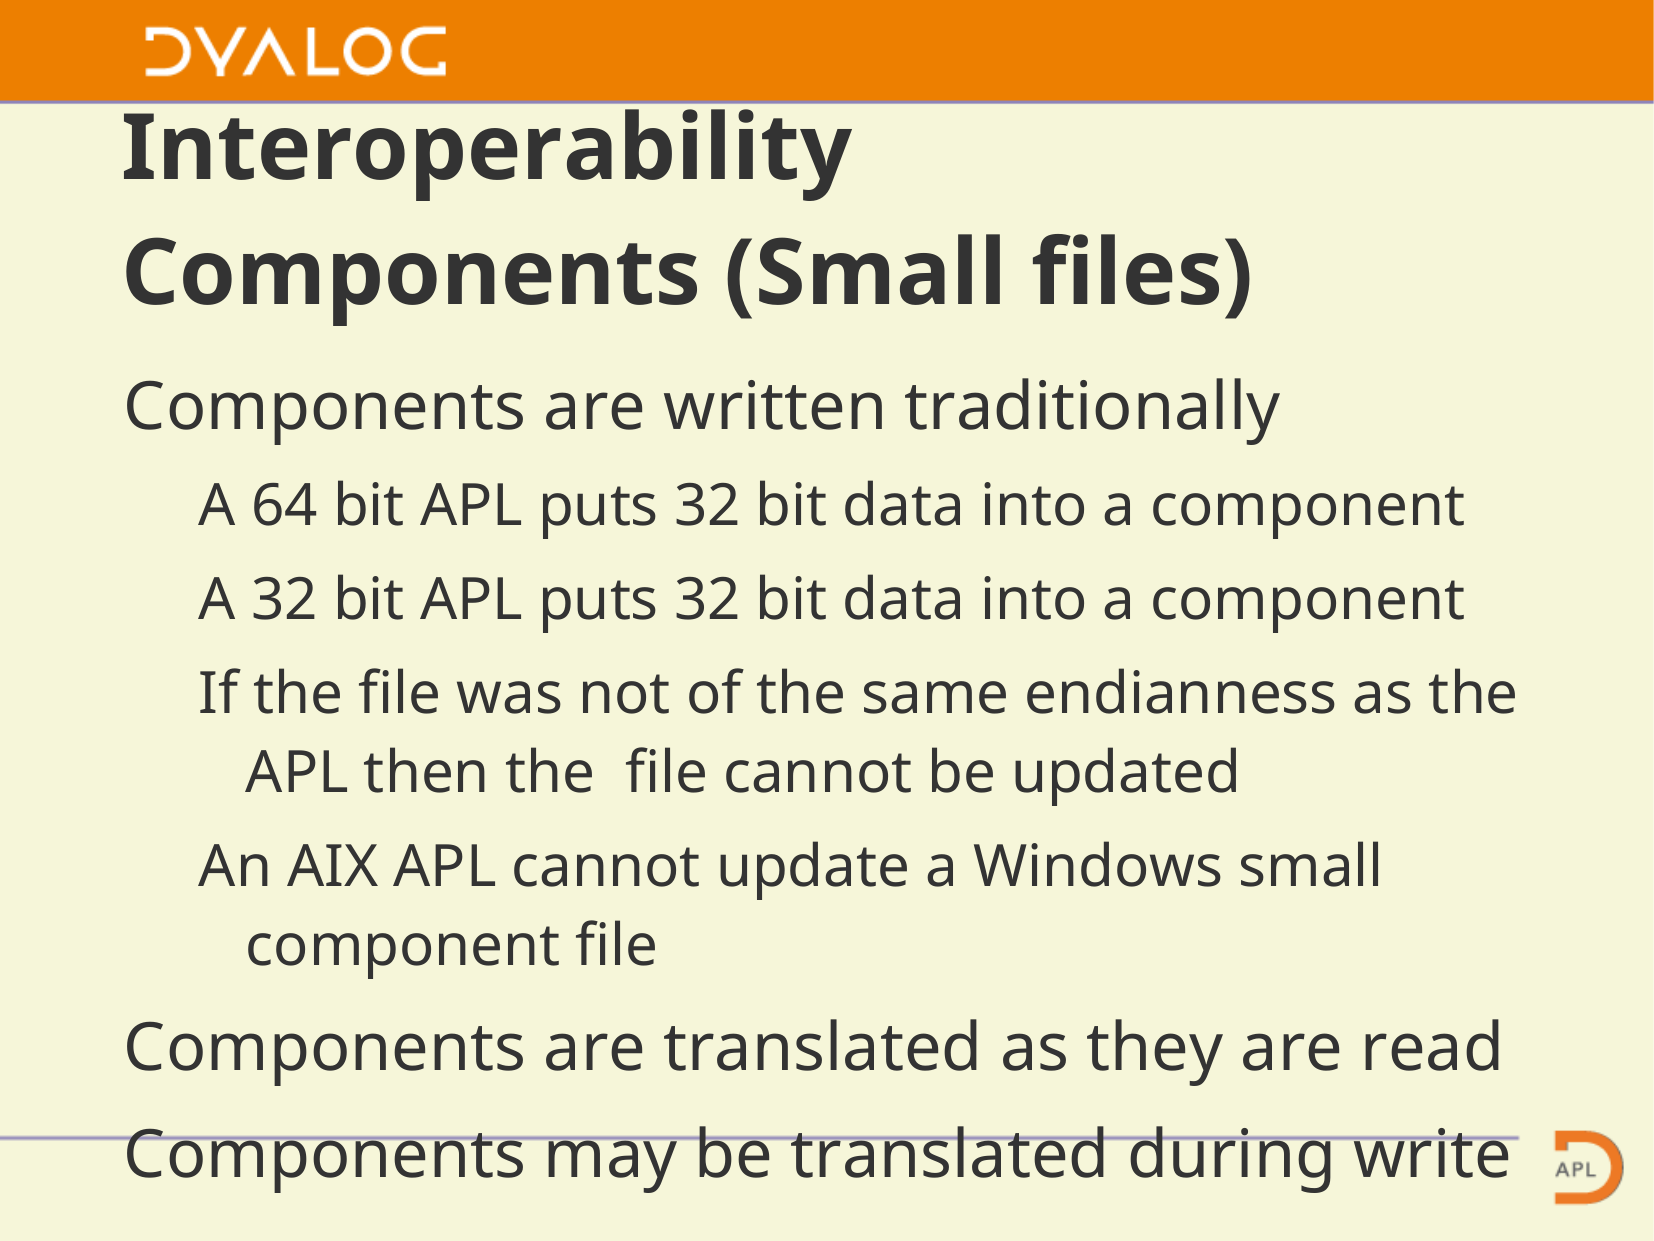

# Interoperability Components (Small files)
Components are written traditionally
A 64 bit APL puts 32 bit data into a component
A 32 bit APL puts 32 bit data into a component
If the file was not of the same endianness as the APL then the file cannot be updated
An AIX APL cannot update a Windows small component file
Components are translated as they are read
Components may be translated during write